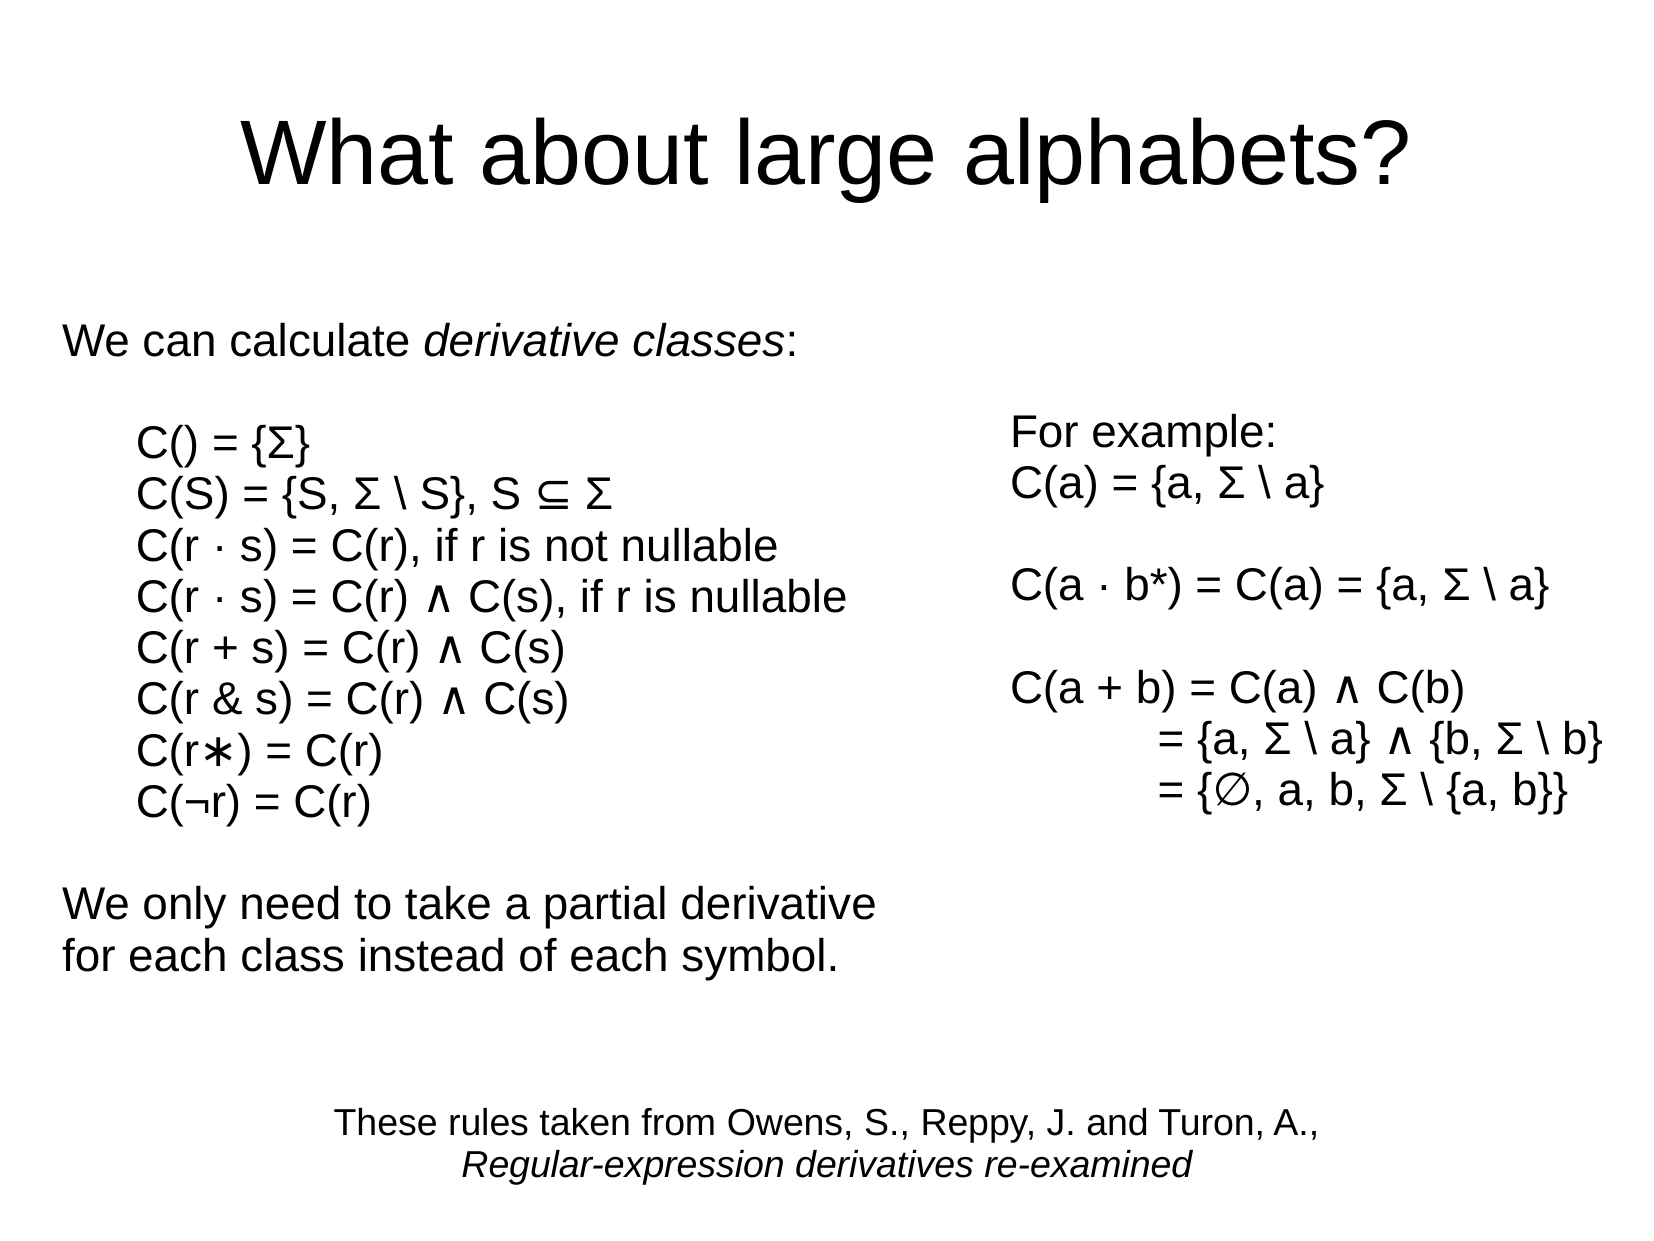

# What about large alphabets?
We can calculate derivative classes:
	C() = {Σ}
	C(S) = {S, Σ \ S}, S ⊆ Σ
	C(r · s) = C(r), if r is not nullable
	C(r · s) = C(r) ∧ C(s), if r is nullable
	C(r + s) = C(r) ∧ C(s)
	C(r & s) = C(r) ∧ C(s)
	C(r∗) = C(r)
	C(¬r) = C(r)
We only need to take a partial derivative for each class instead of each symbol.
For example:
C(a) = {a, Σ \ a}
C(a · b*) = C(a) = {a, Σ \ a}
C(a + b) = C(a) ∧ C(b)
		= {a, Σ \ a} ∧ {b, Σ \ b}
		= {∅, a, b, Σ \ {a, b}}
These rules taken from Owens, S., Reppy, J. and Turon, A.,
Regular-expression derivatives re-examined